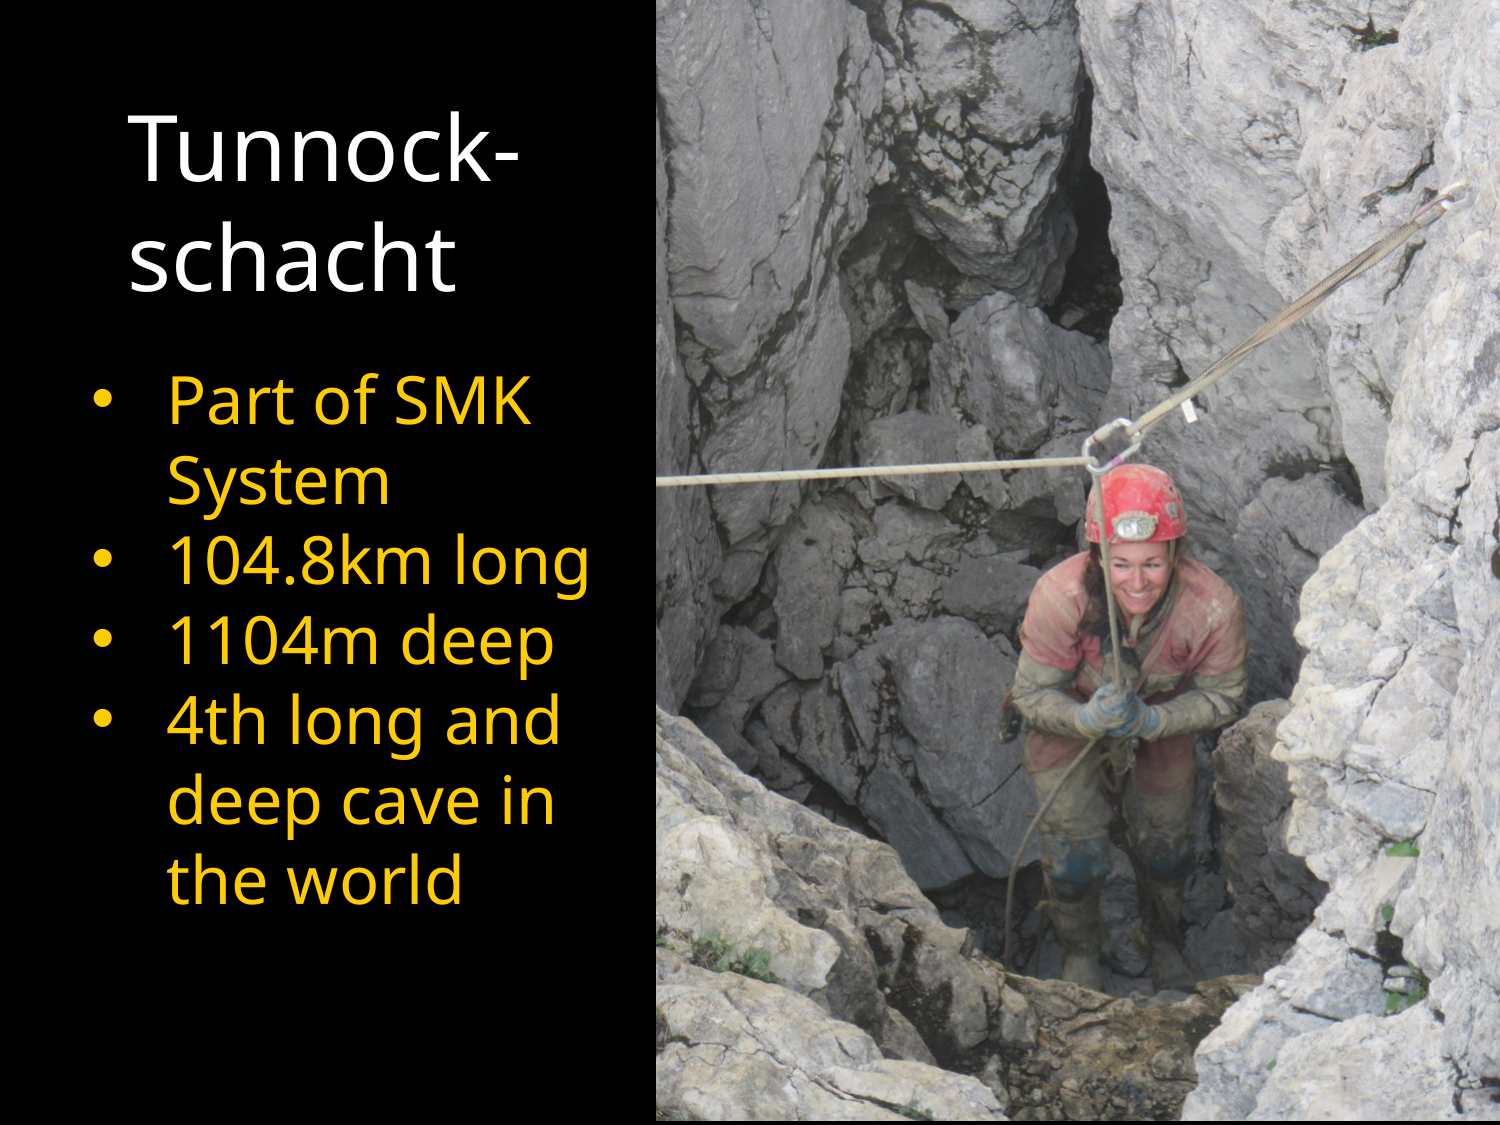

# Tunnock-schacht
Part of SMK System
104.8km long
1104m deep
4th long and deep cave in the world